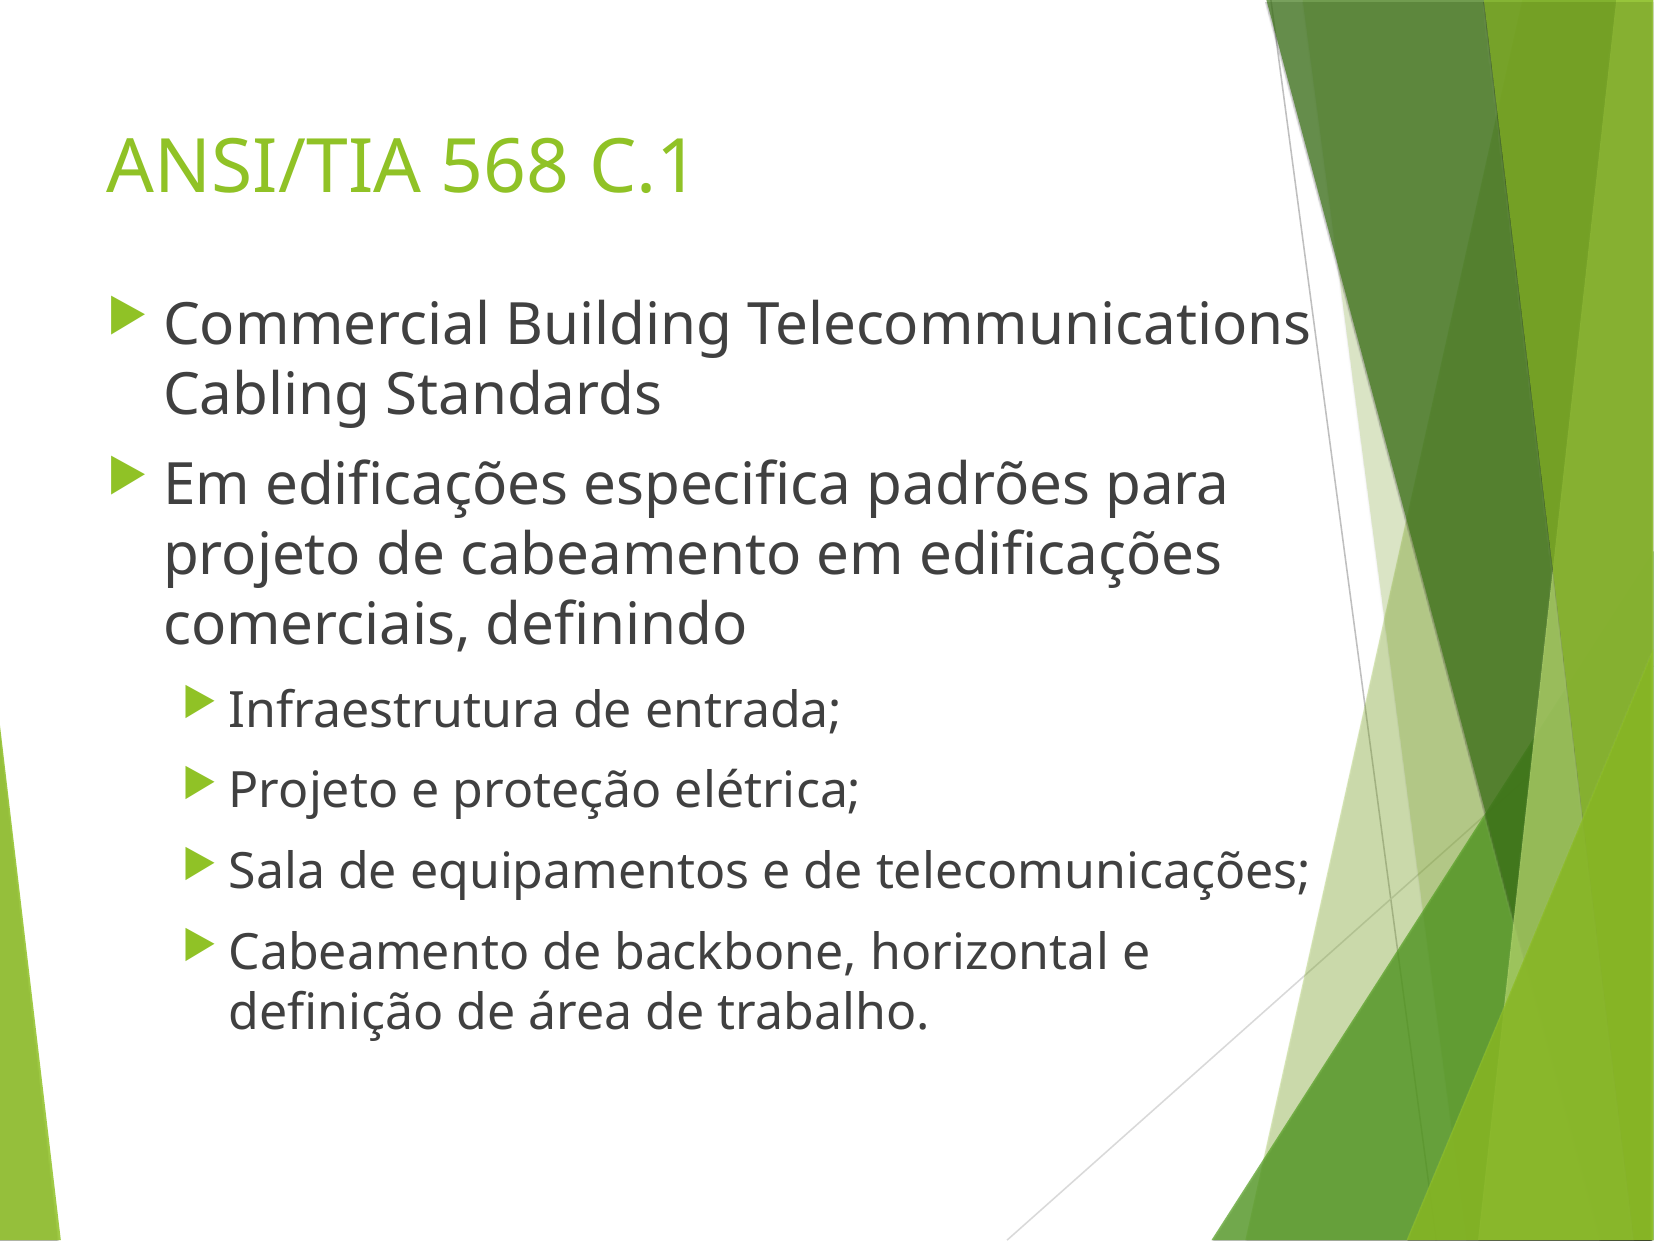

# ANSI/TIA 568 C.1
Commercial Building Telecommunications Cabling Standards
Em edificações especifica padrões para projeto de cabeamento em edificações comerciais, definindo
Infraestrutura de entrada;
Projeto e proteção elétrica;
Sala de equipamentos e de telecomunicações;
Cabeamento de backbone, horizontal e definição de área de trabalho.